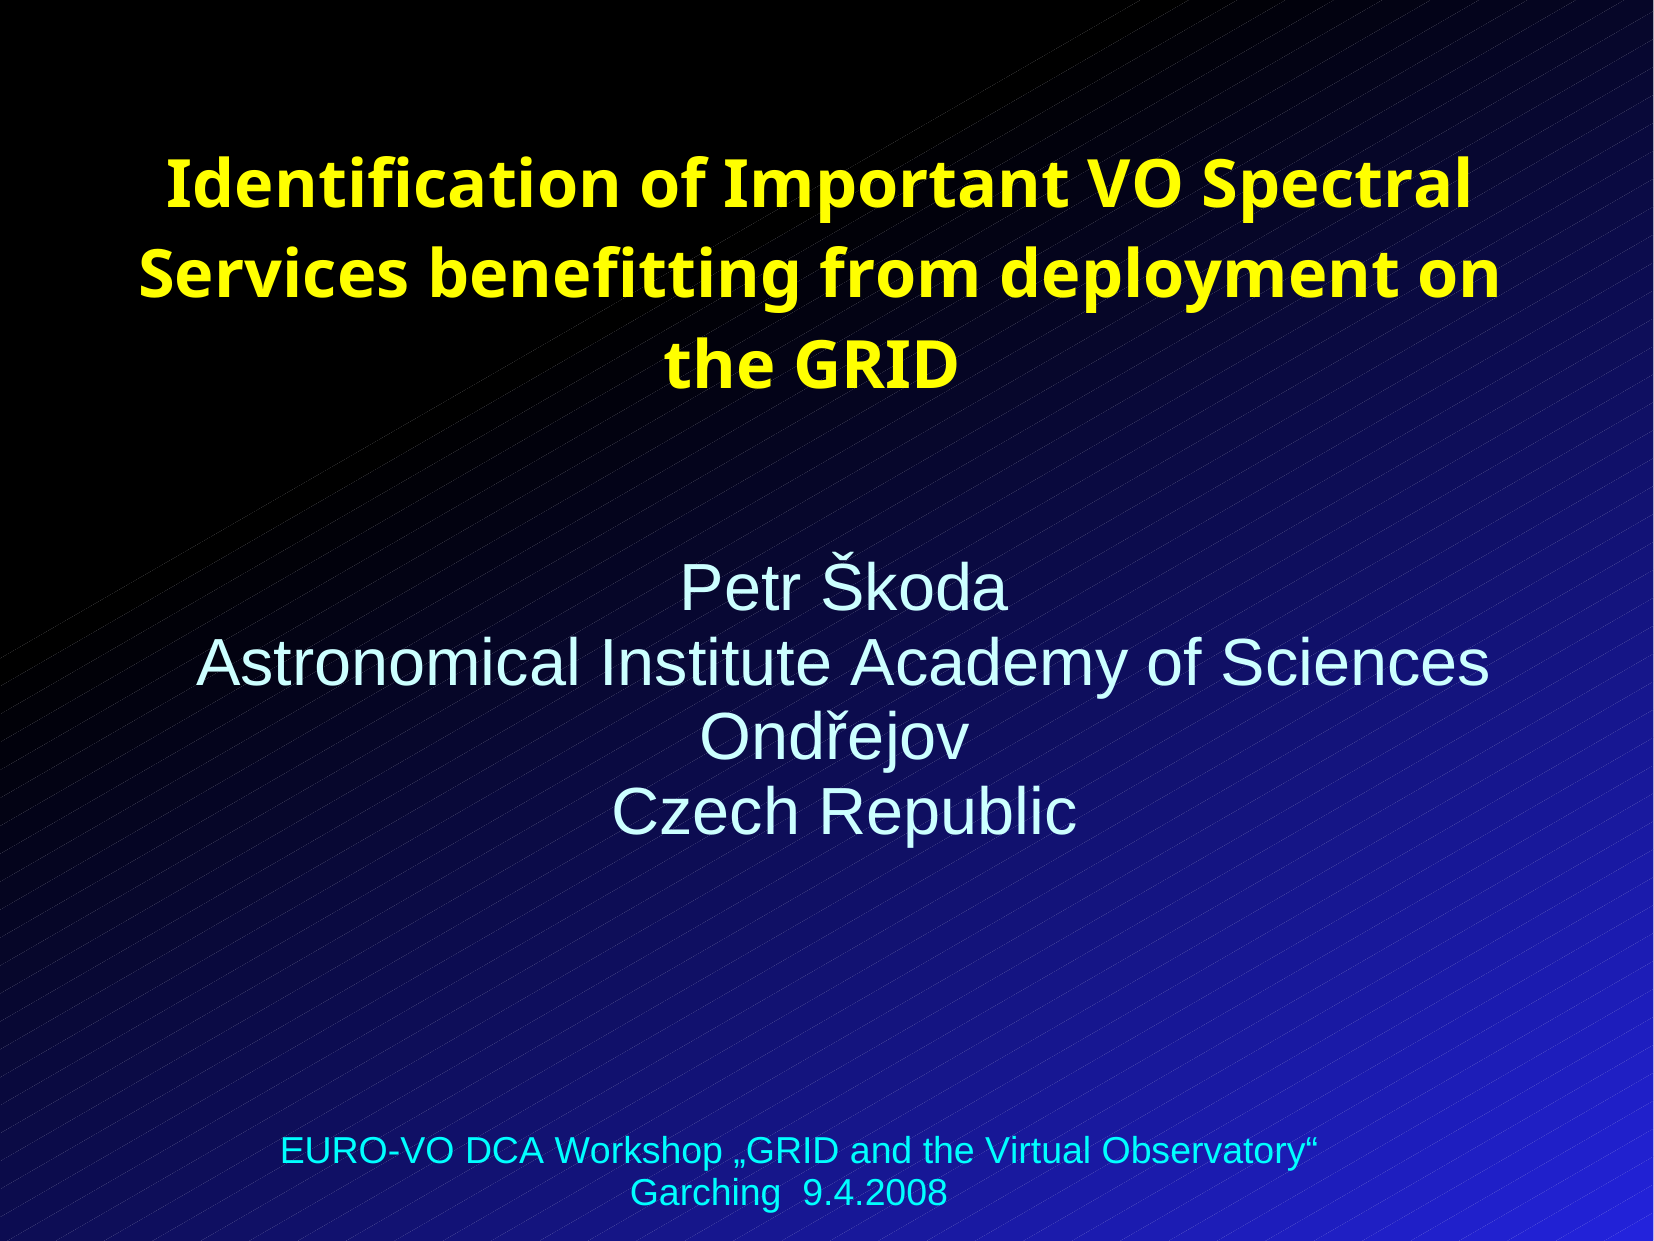

# Identification of Important VO Spectral Services benefitting from deployment on the GRID
Petr Škoda
Astronomical Institute Academy of Sciences
Ondřejov
Czech Republic
 EURO-VO DCA Workshop „GRID and the Virtual Observatory“
Garching 9.4.2008